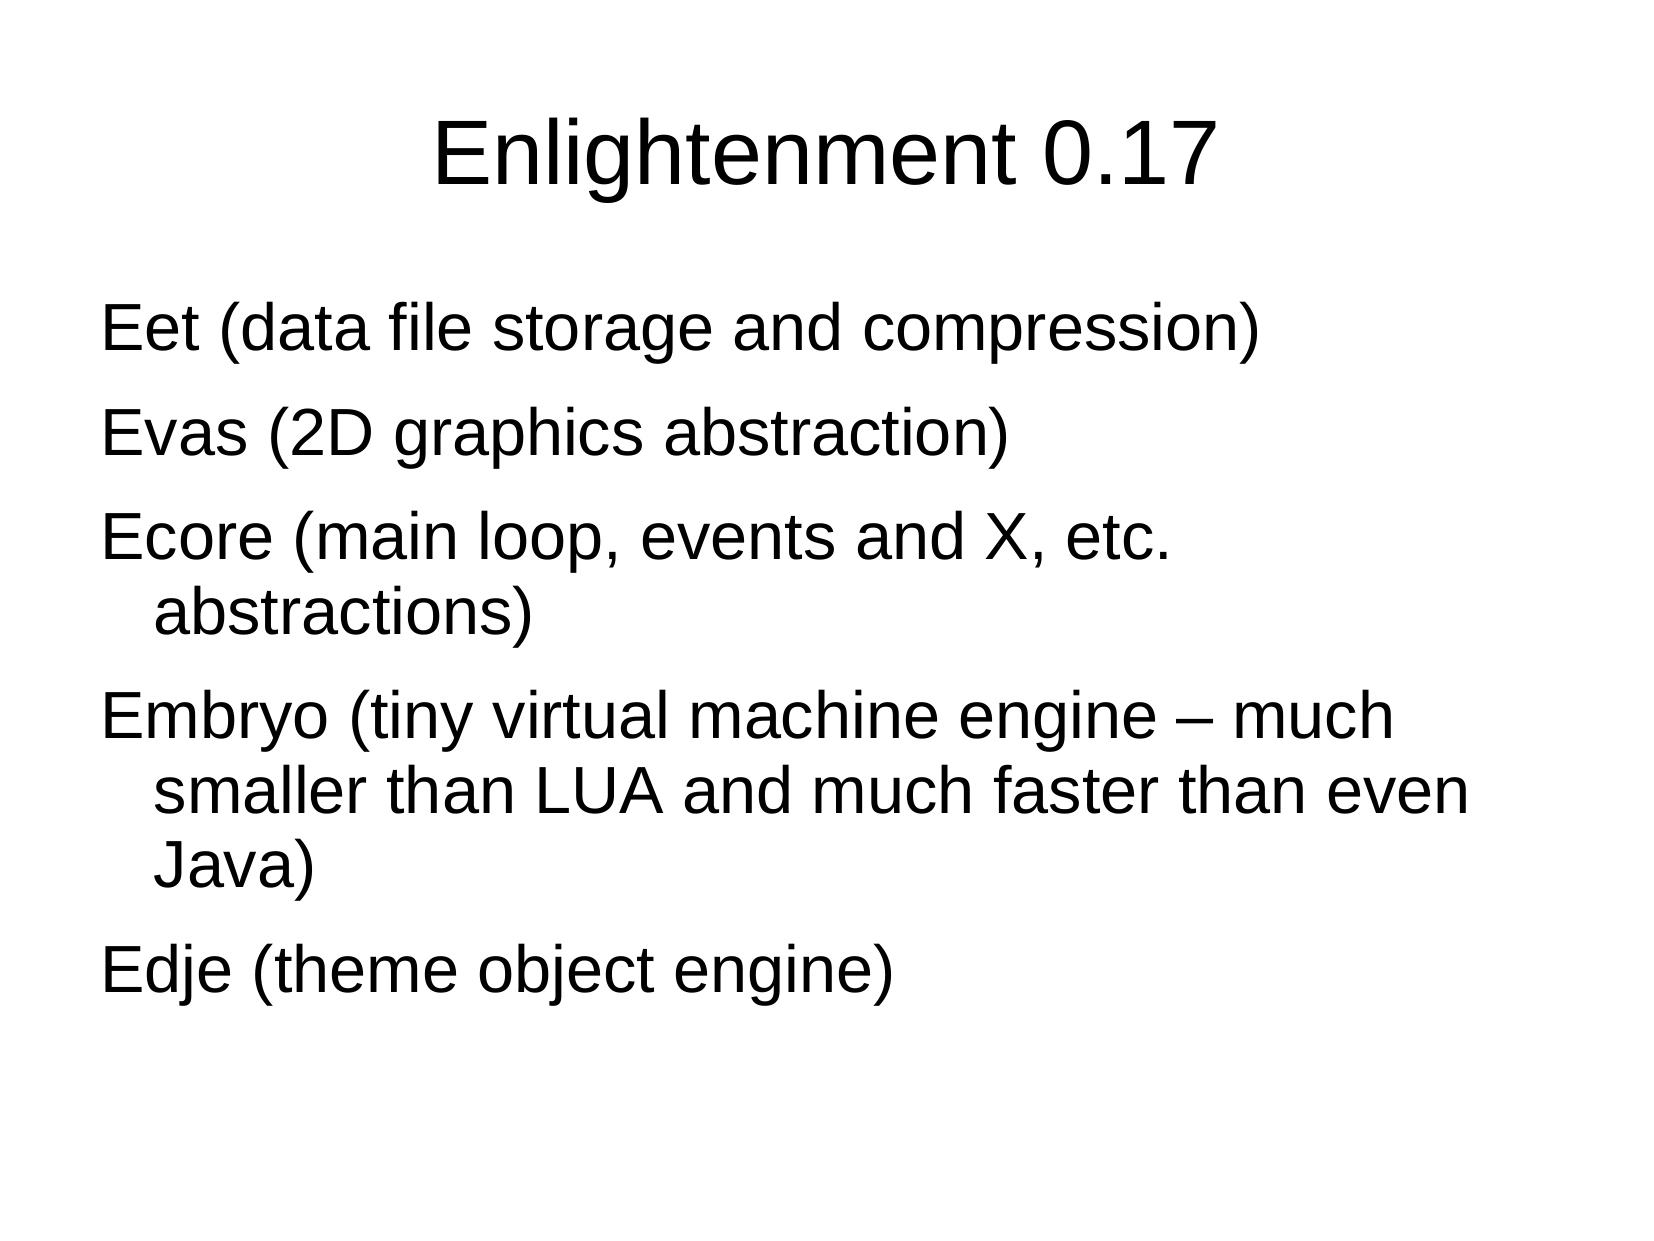

# Enlightenment 0.17
Eet (data file storage and compression)
Evas (2D graphics abstraction)
Ecore (main loop, events and X, etc. abstractions)
Embryo (tiny virtual machine engine – much smaller than LUA and much faster than even Java)
Edje (theme object engine)